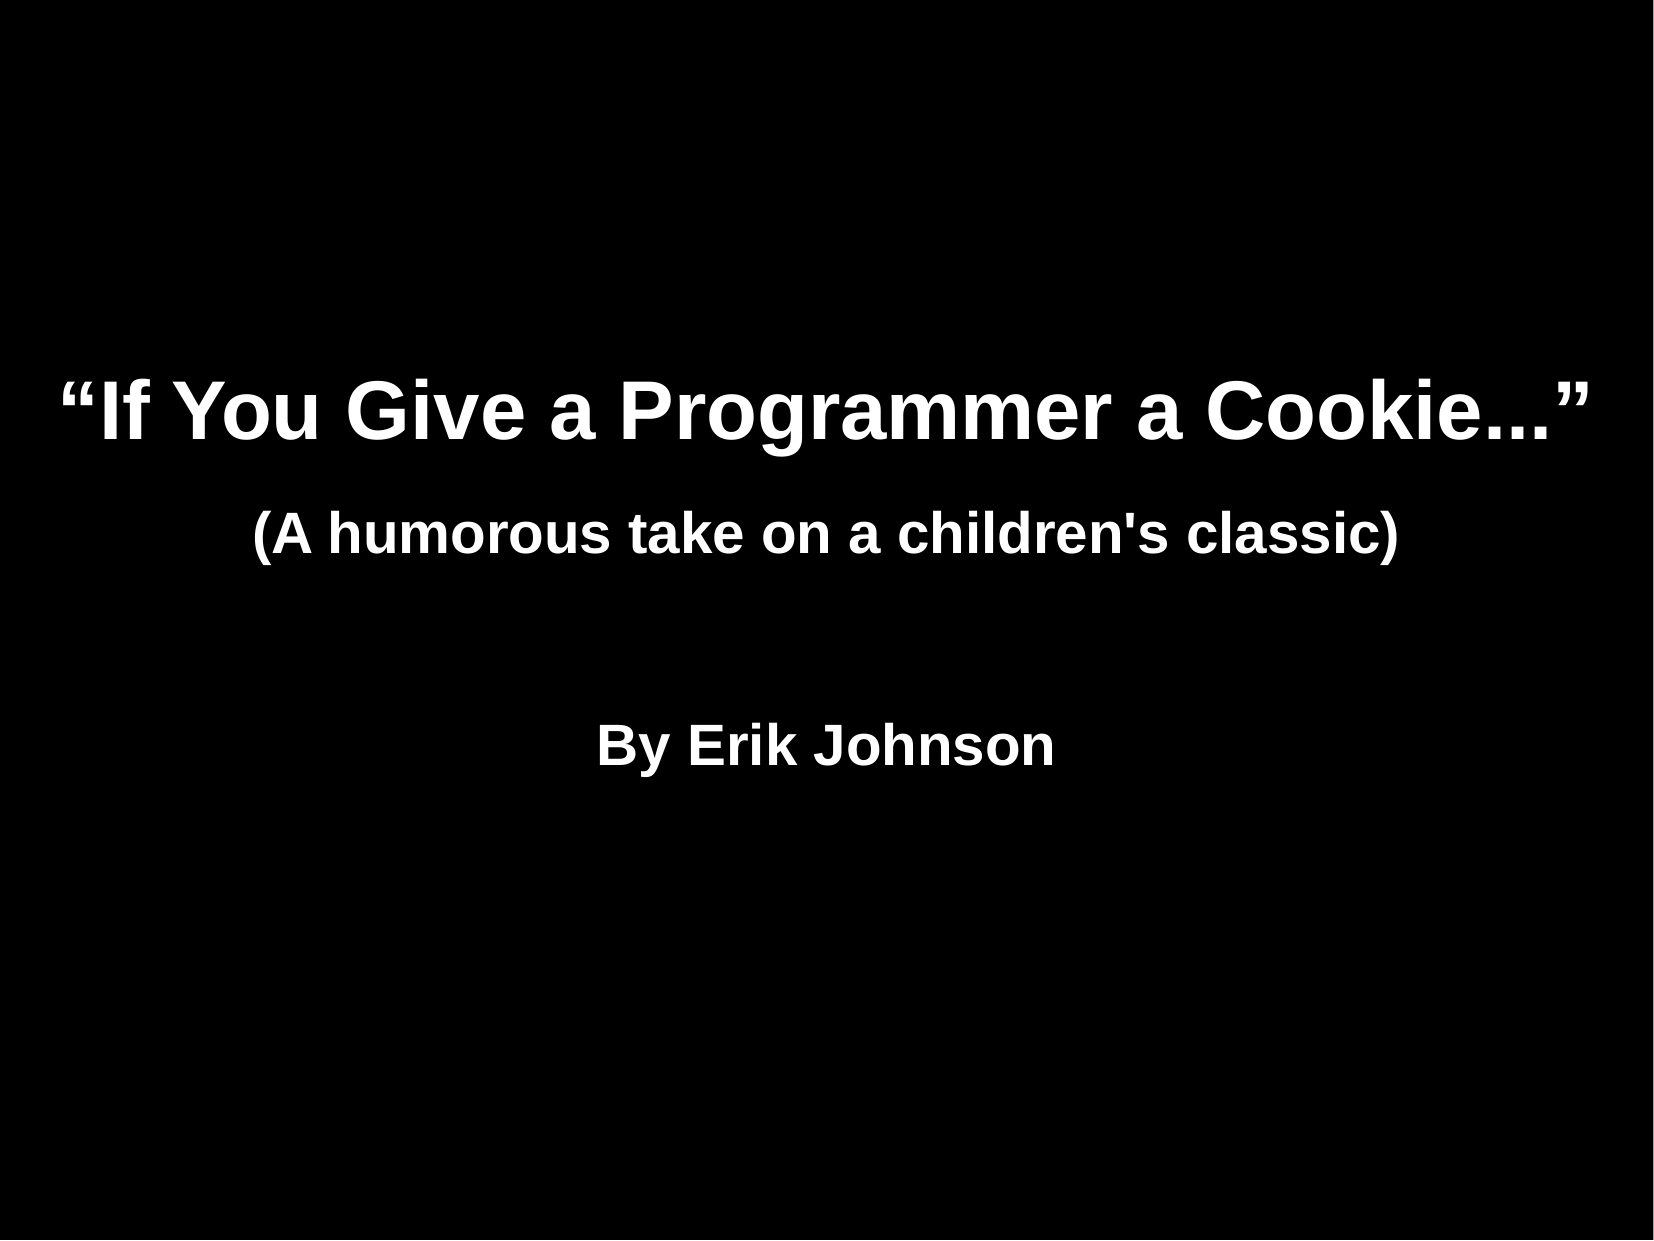

“If You Give a Programmer a Cookie...”
(A humorous take on a children's classic)
By Erik Johnson